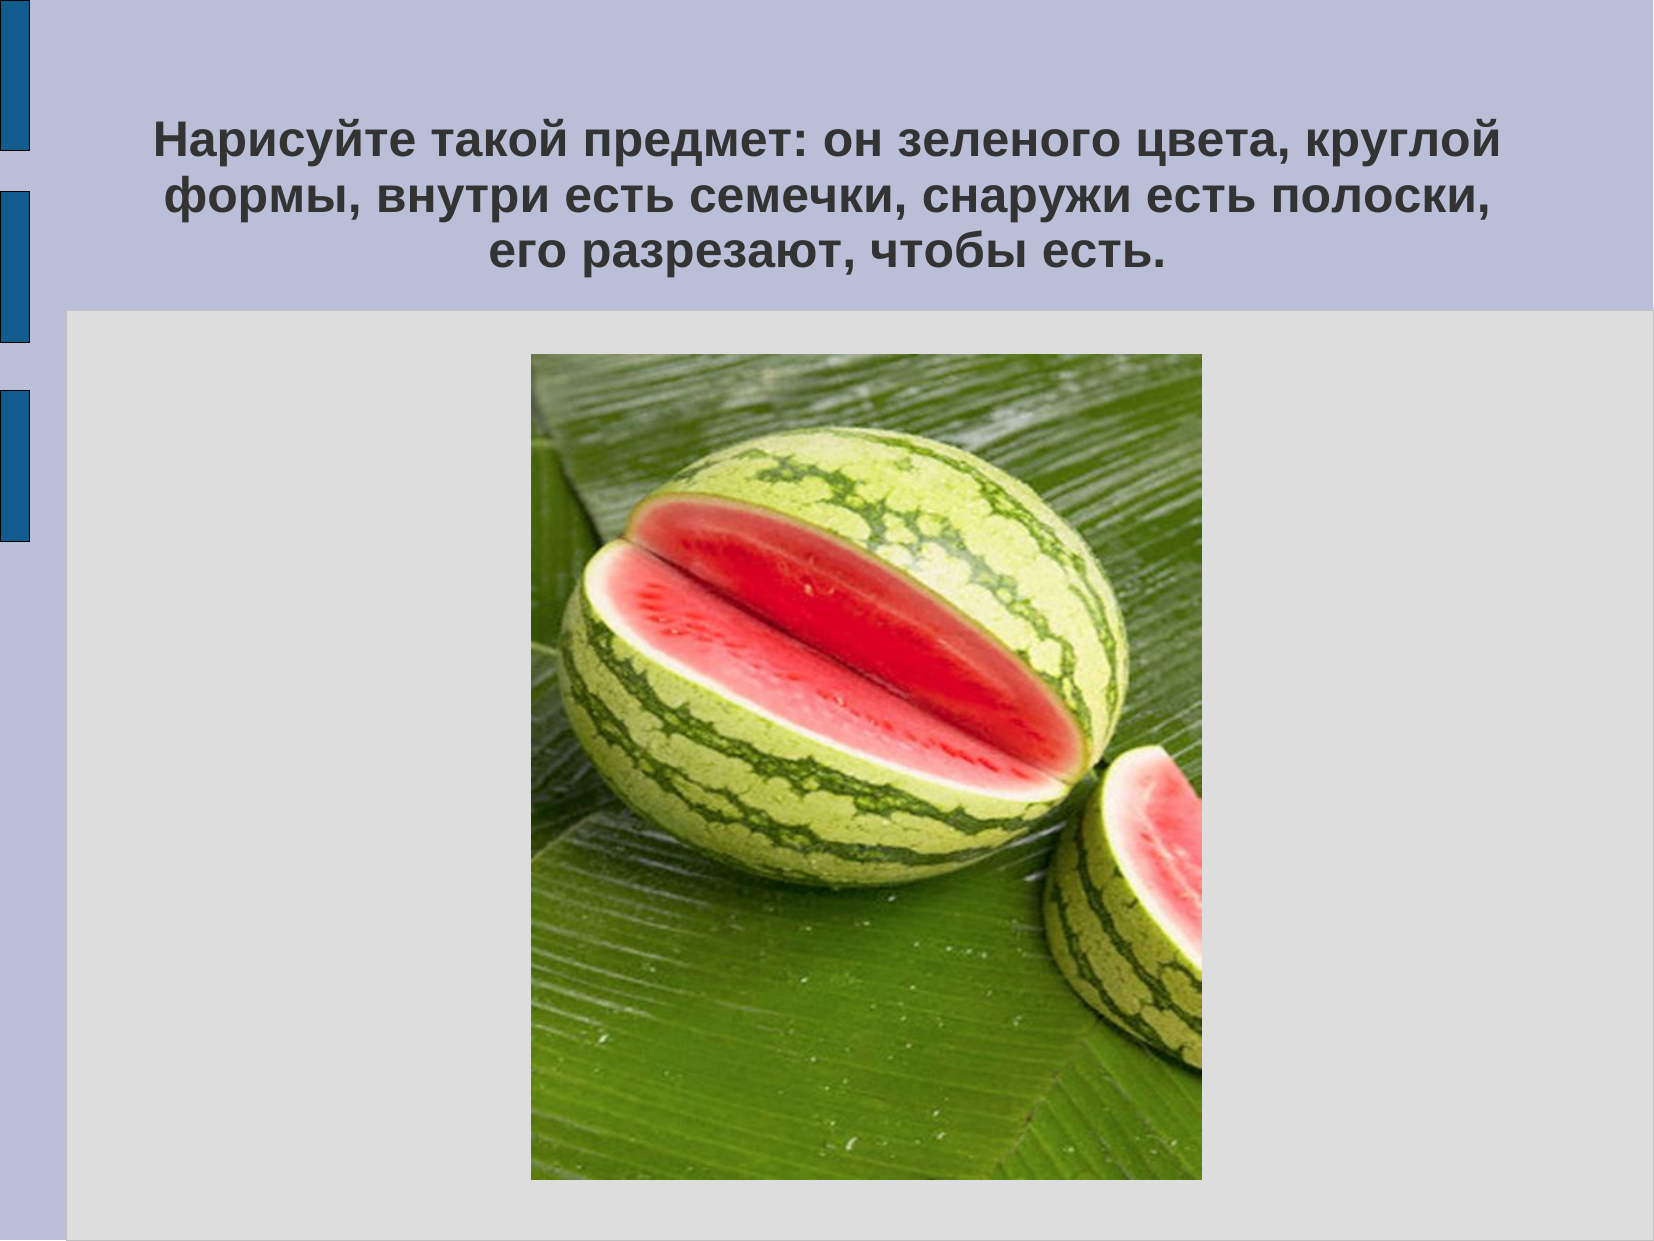

# Нарисуйте такой предмет: он зеленого цвета, круглой формы, внутри есть семечки, снаружи есть полоски, его разрезают, чтобы есть.